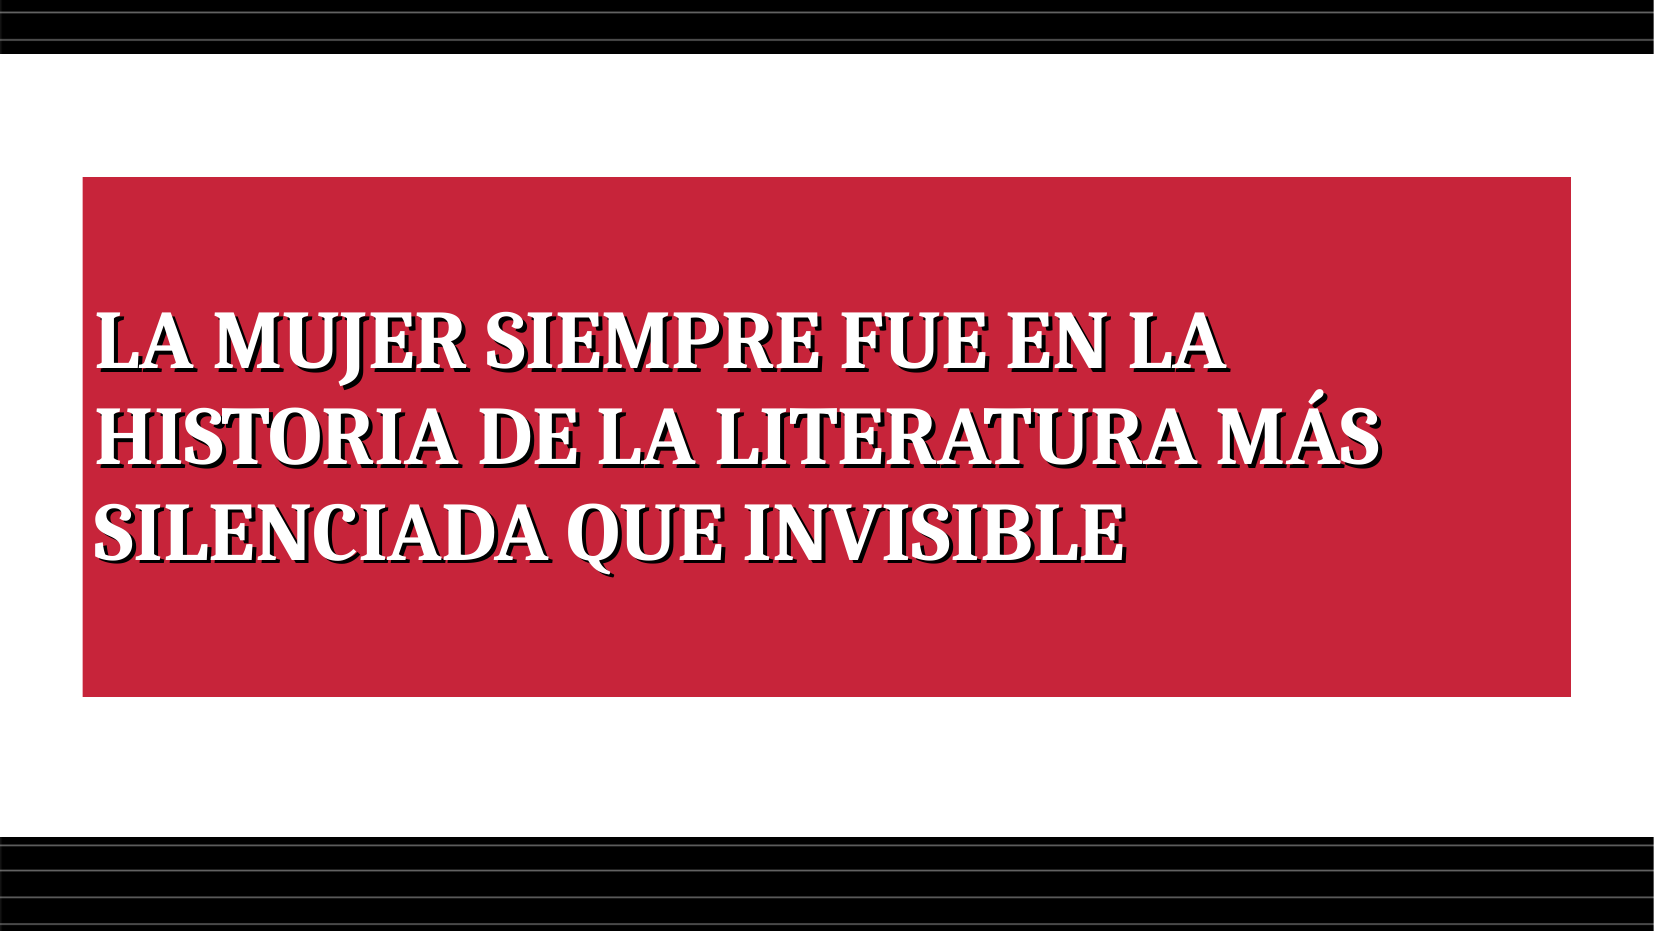

# LA MUJER SIEMPRE FUE EN LA HISTORIA DE LA LITERATURA MÁS SILENCIADA QUE INVISIBLE